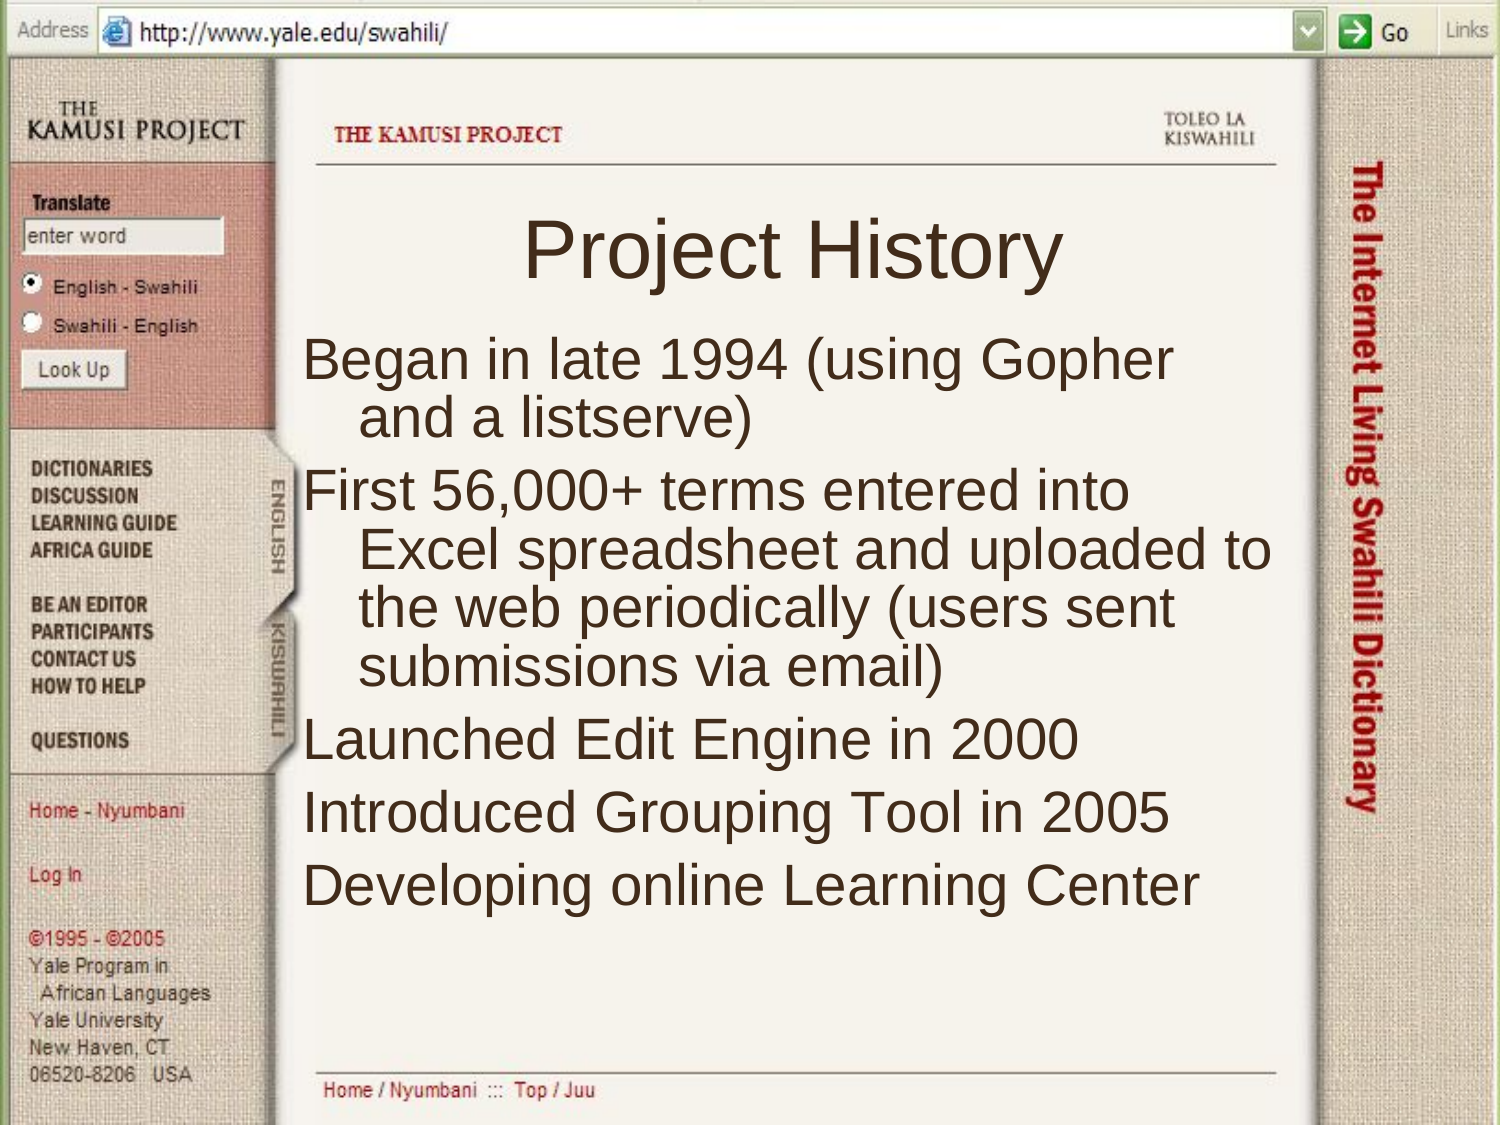

# Project History
Began in late 1994 (using Gopher and a listserve)
First 56,000+ terms entered into Excel spreadsheet and uploaded to the web periodically (users sent submissions via email)
Launched Edit Engine in 2000
Introduced Grouping Tool in 2005
Developing online Learning Center